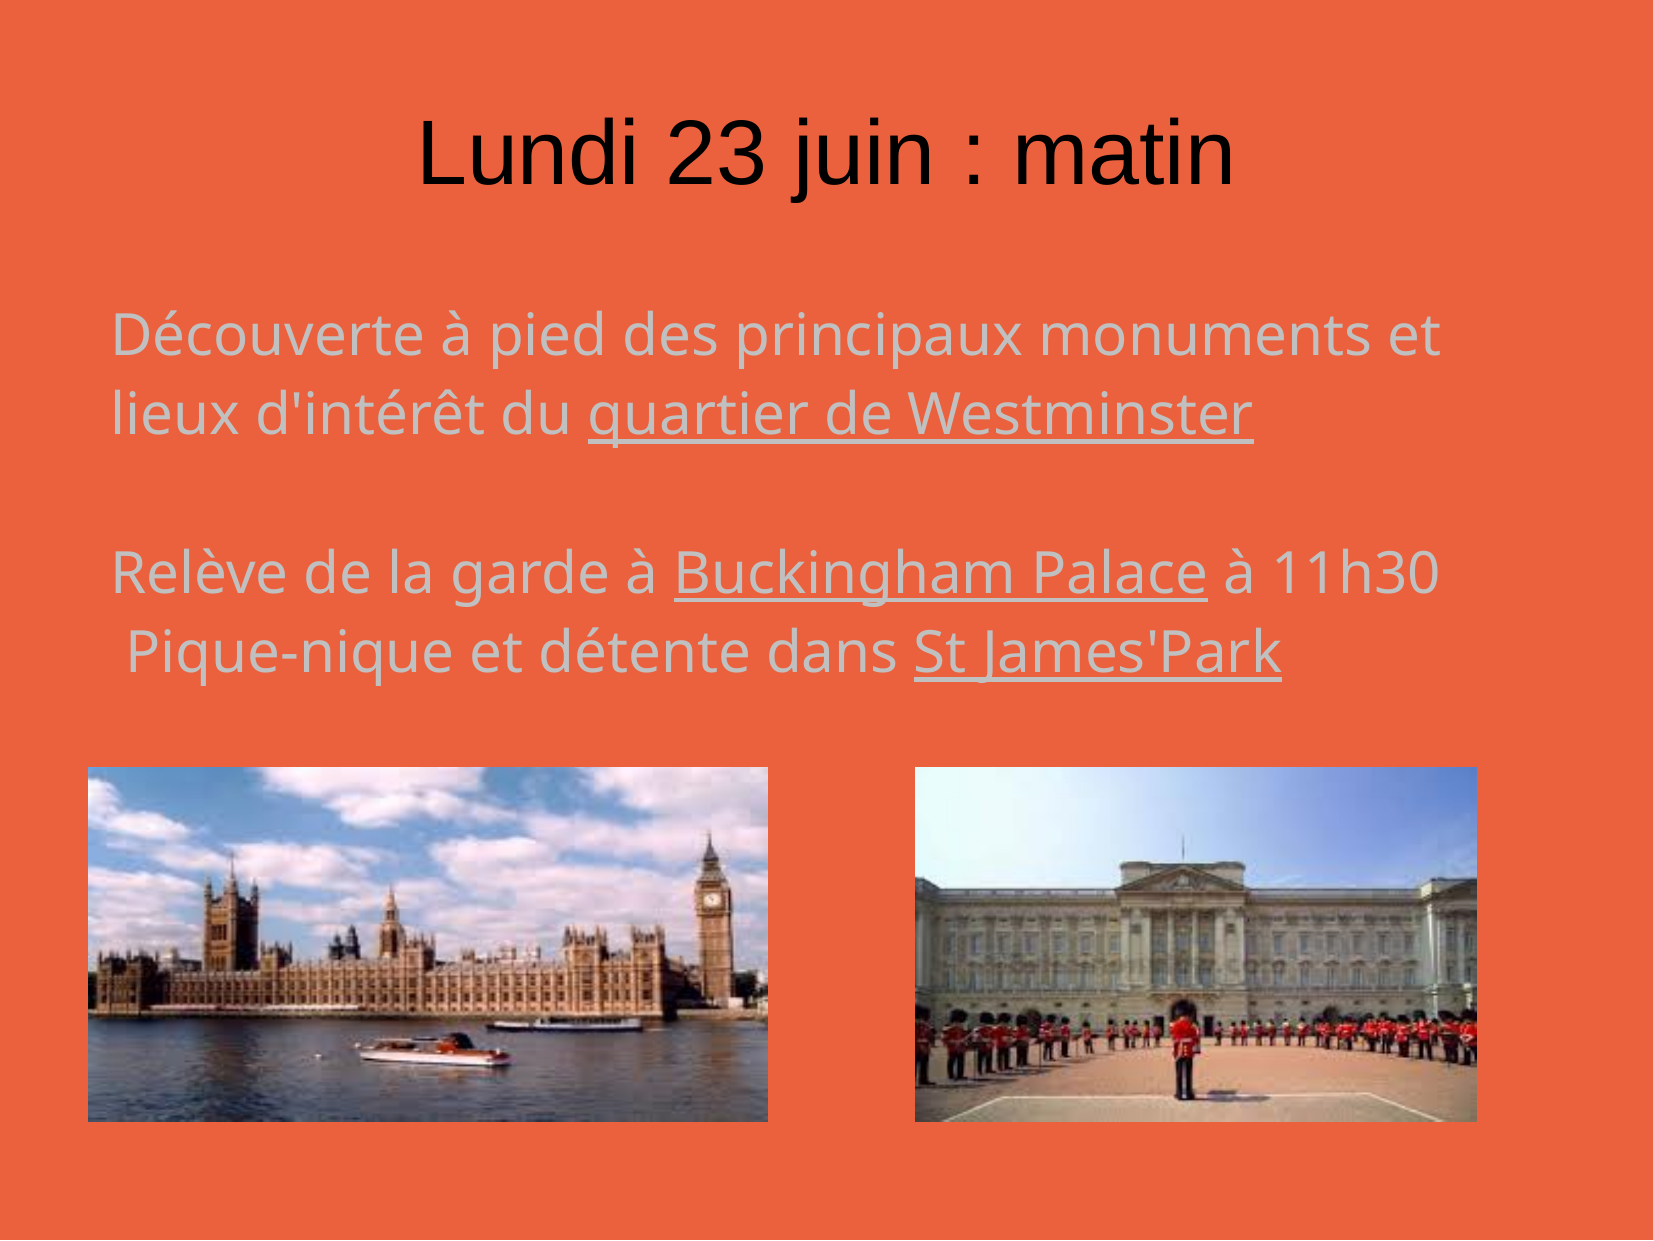

# Lundi 23 juin : matin
Découverte à pied des principaux monuments et lieux d'intérêt du quartier de Westminster
Relève de la garde à Buckingham Palace à 11h30
 Pique-nique et détente dans St James'Park